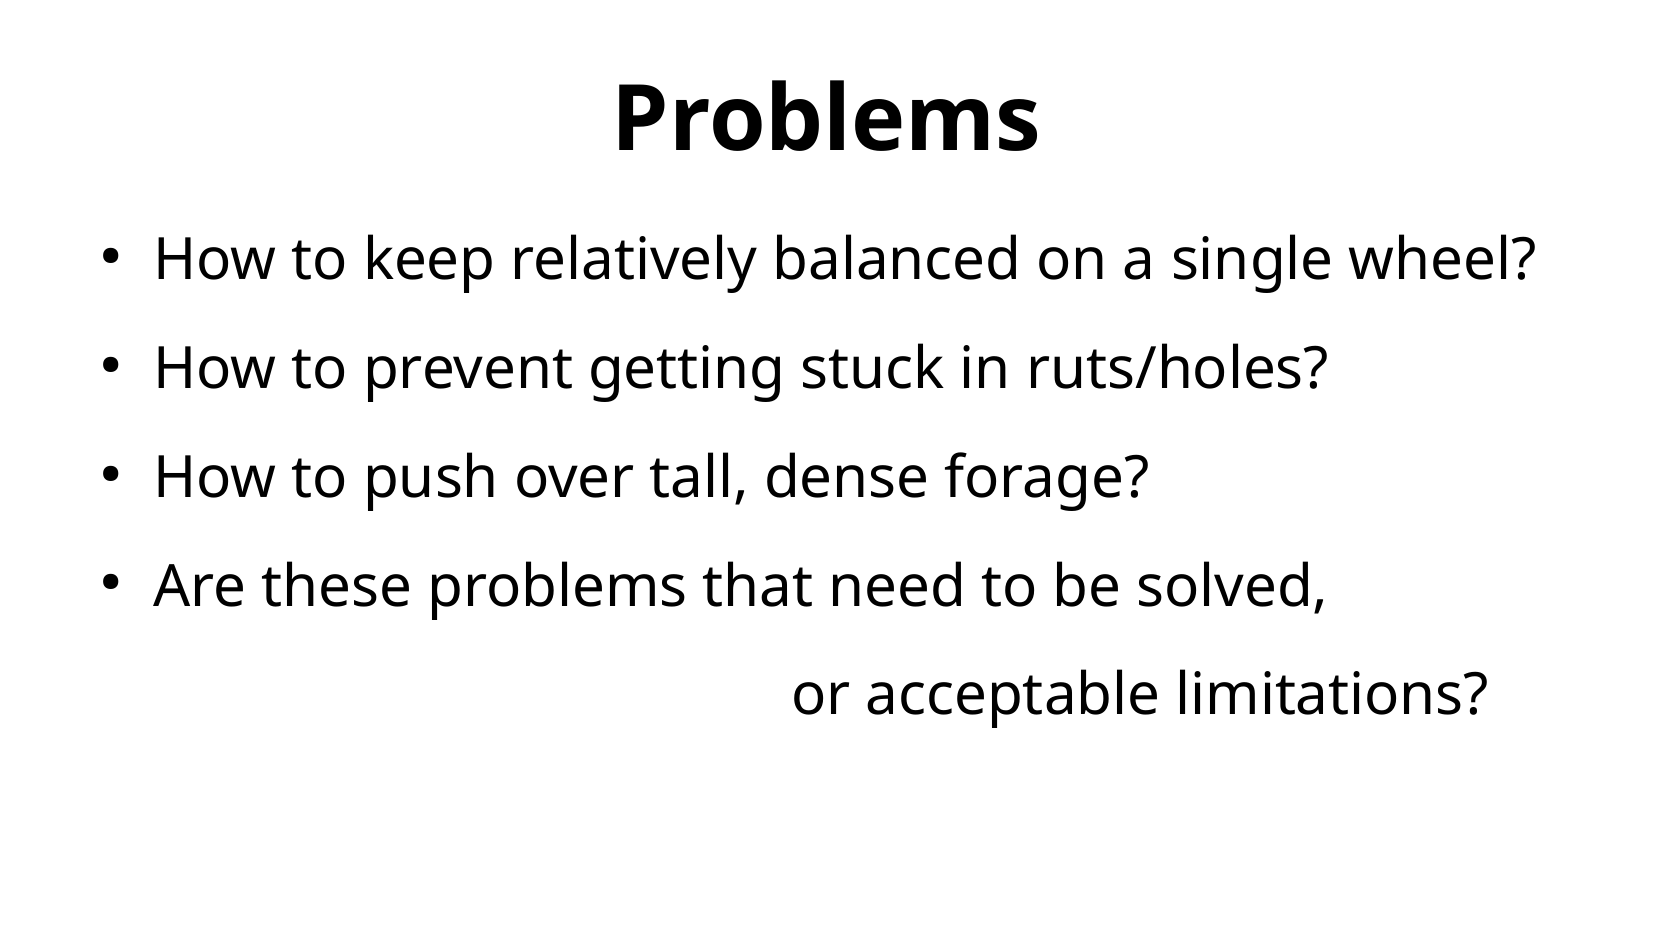

# Problems
How to keep relatively balanced on a single wheel?
How to prevent getting stuck in ruts/holes?
How to push over tall, dense forage?
Are these problems that need to be solved,
or acceptable limitations?